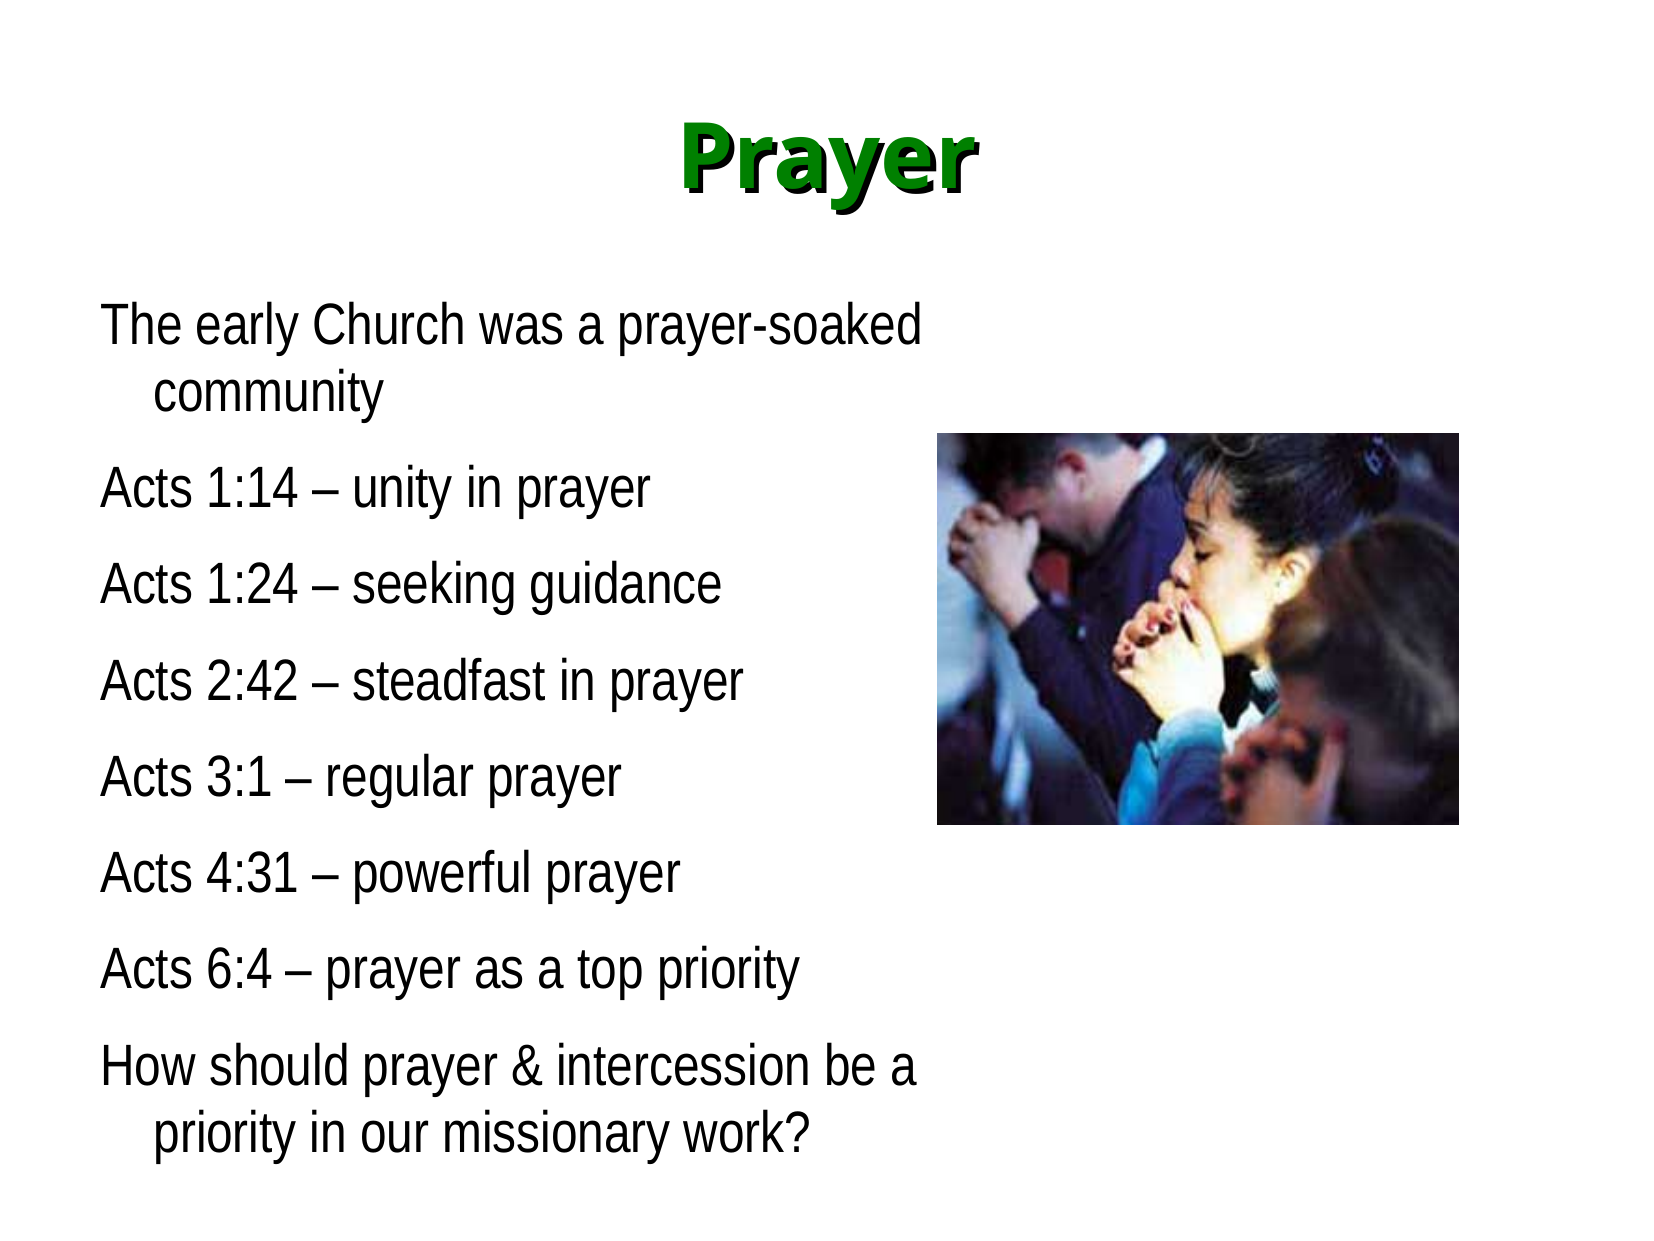

# Prayer
The early Church was a prayer-soaked community
Acts 1:14 – unity in prayer
Acts 1:24 – seeking guidance
Acts 2:42 – steadfast in prayer
Acts 3:1 – regular prayer
Acts 4:31 – powerful prayer
Acts 6:4 – prayer as a top priority
How should prayer & intercession be a priority in our missionary work?